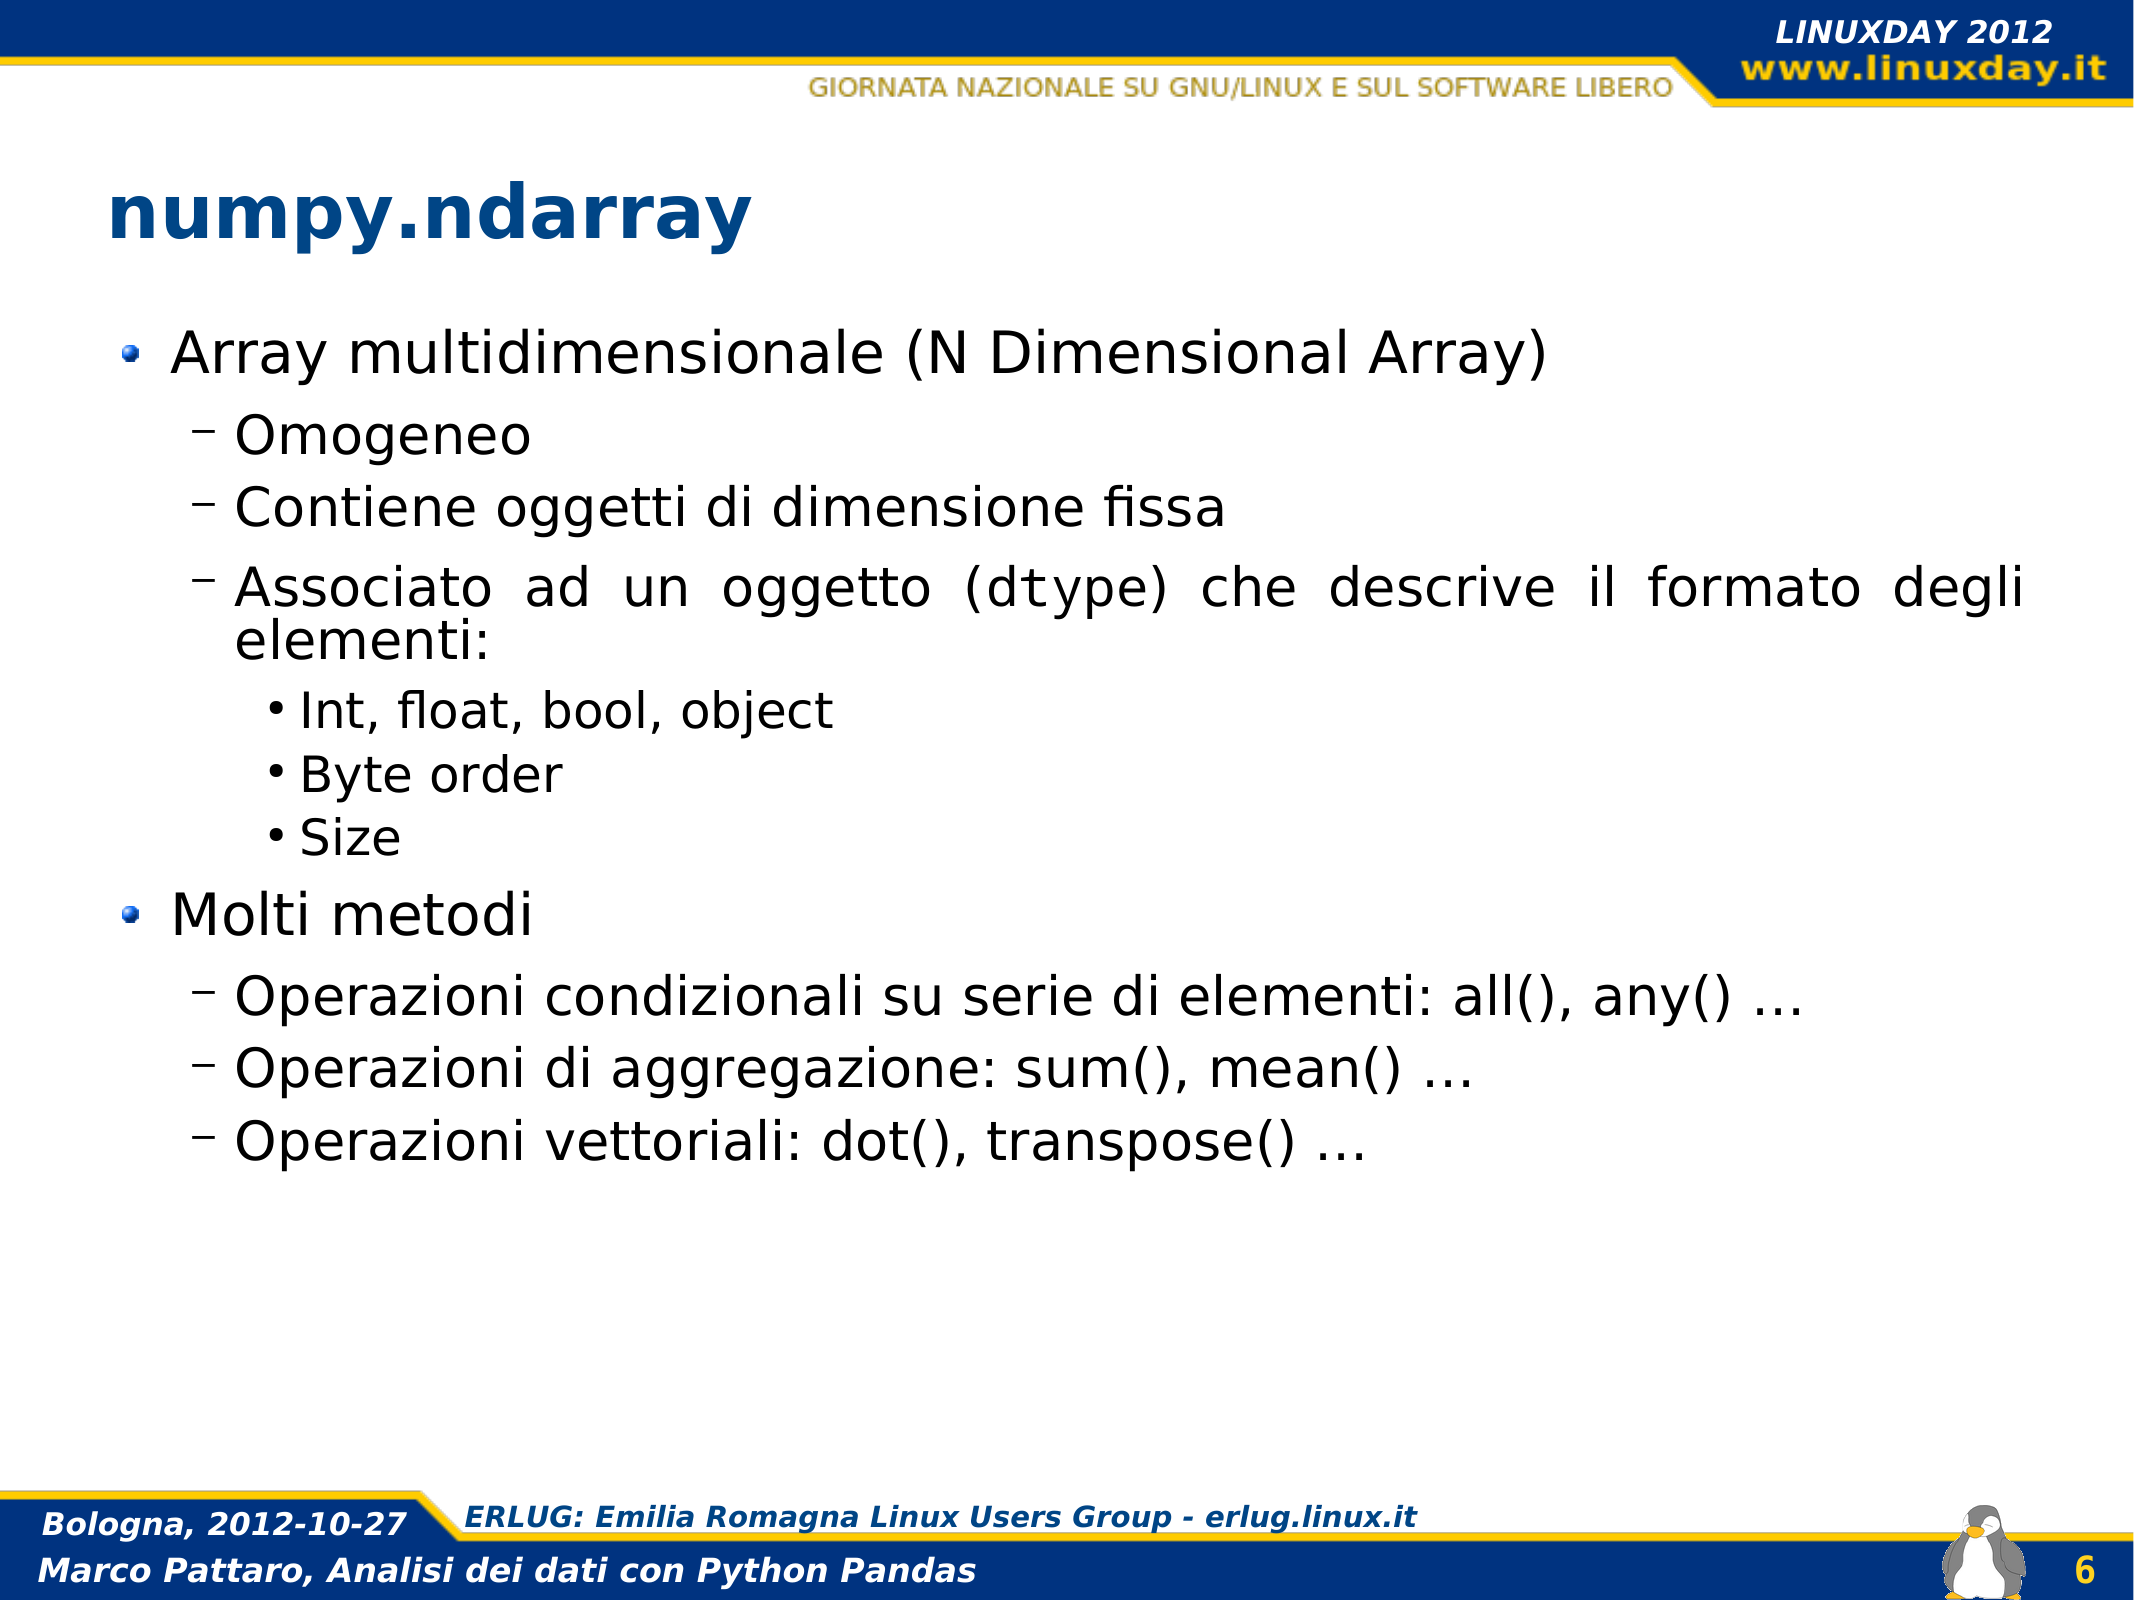

# numpy.ndarray
Array multidimensionale (N Dimensional Array)
Omogeneo
Contiene oggetti di dimensione fissa
Associato ad un oggetto (dtype) che descrive il formato degli elementi:
Int, float, bool, object
Byte order
Size
Molti metodi
Operazioni condizionali su serie di elementi: all(), any() …
Operazioni di aggregazione: sum(), mean() …
Operazioni vettoriali: dot(), transpose() …